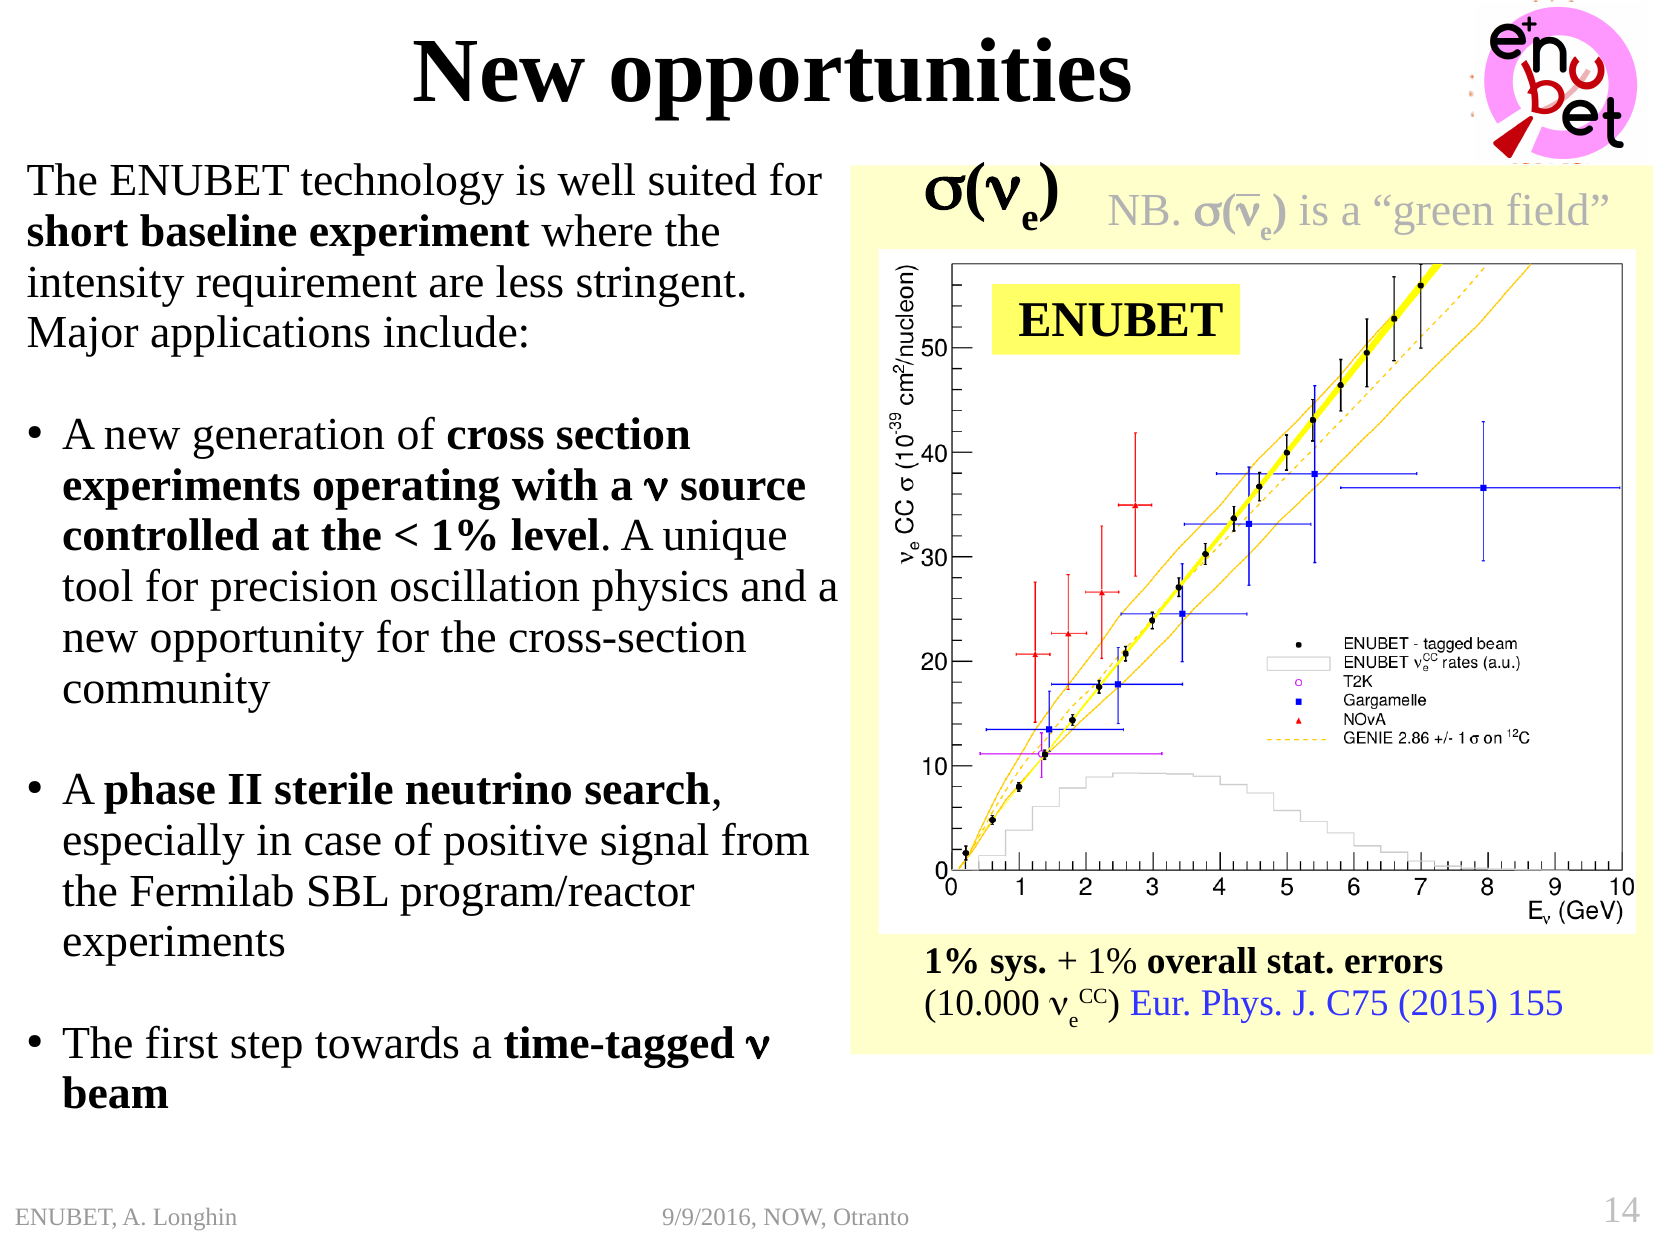

# New opportunities
s(ne)
The ENUBET technology is well suited for short baseline experiment where the intensity requirement are less stringent.
Major applications include:
A new generation of cross section experiments operating with a n source controlled at the < 1% level. A unique tool for precision oscillation physics and a new opportunity for the cross-section community
A phase II sterile neutrino search, especially in case of positive signal from the Fermilab SBL program/reactor experiments
The first step towards a time-tagged n beam
NB. s(ne) is a “green field”
 ENUBET
1% sys. + 1% overall stat. errors
(10.000 neCC) Eur. Phys. J. C75 (2015) 155